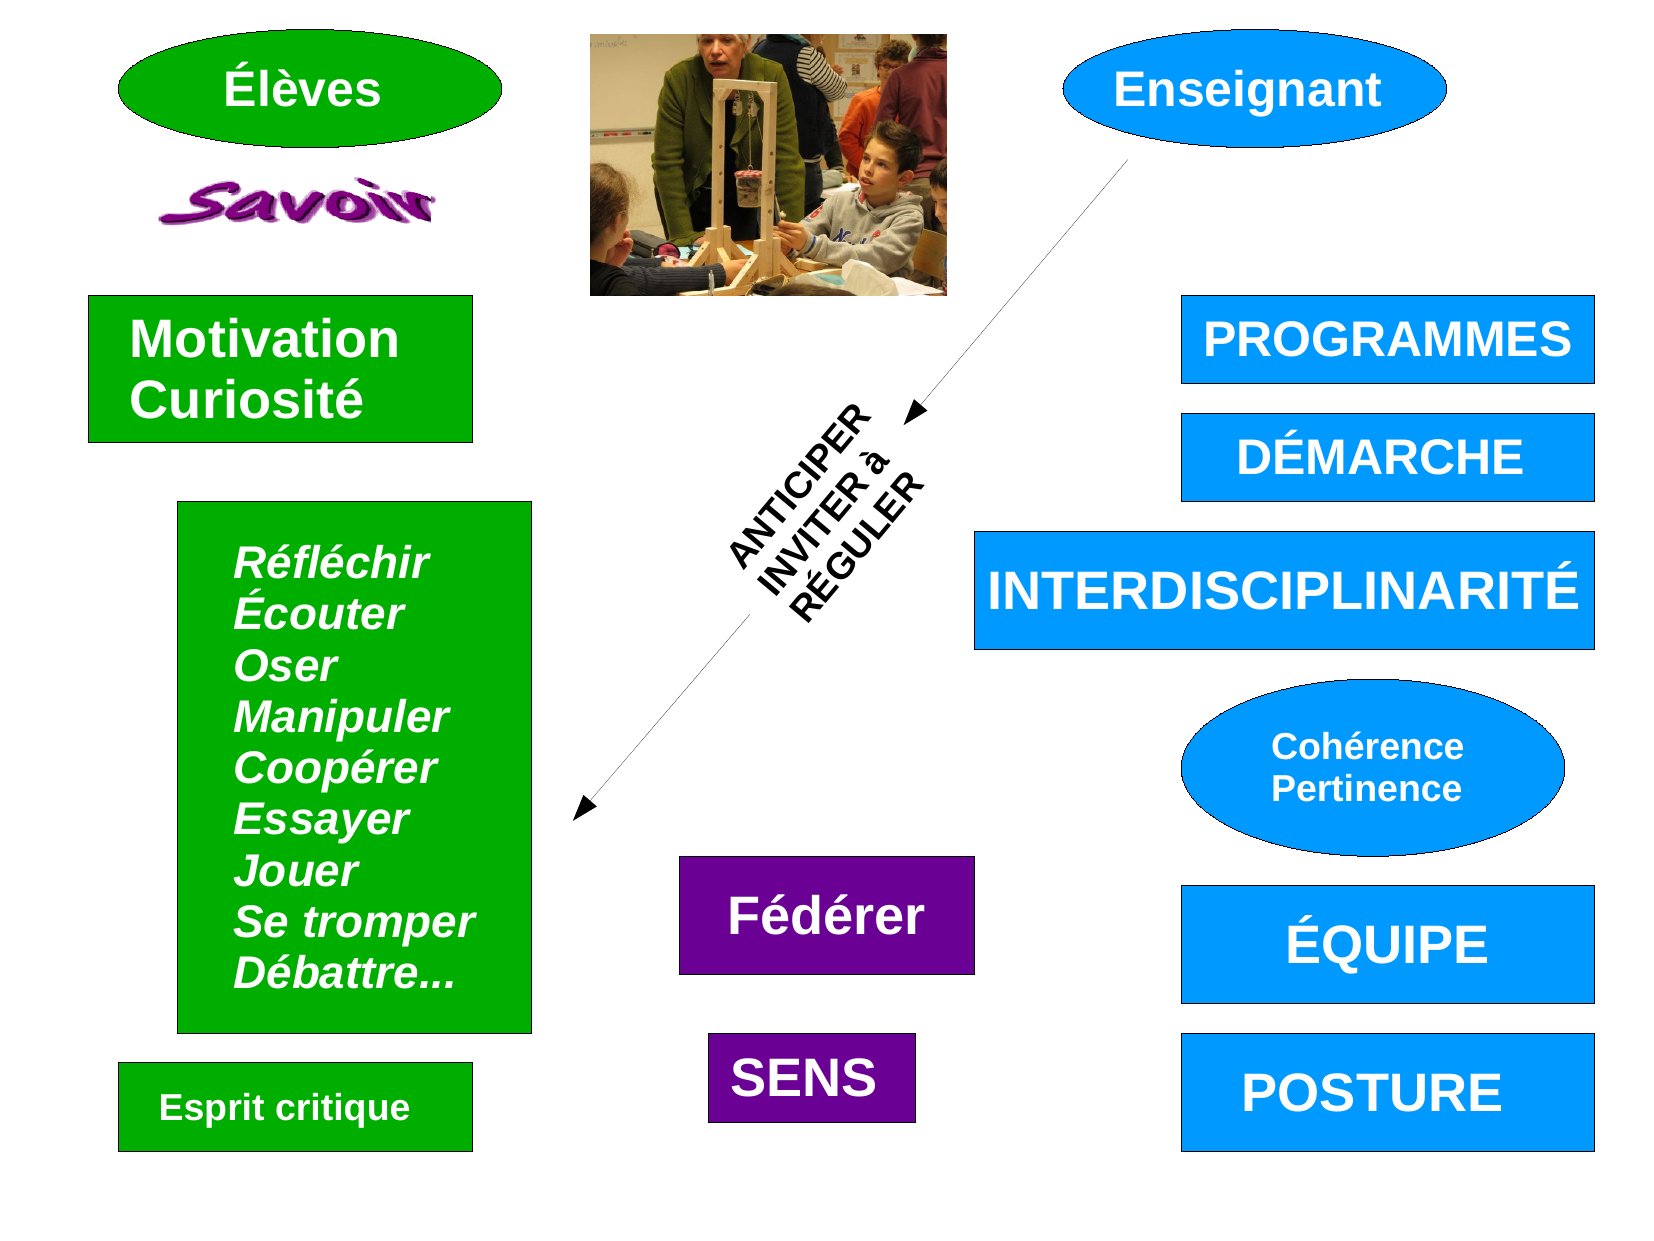

Élèves
Enseignant
Motivation
Curiosité
PROGRAMMES
DÉMARCHE
ANTICIPER
INVITER à
RÉGULER
Réfléchir
Écouter
Oser
Manipuler
Coopérer
Essayer
Jouer
Se tromper
Débattre...
INTERDISCIPLINARITÉ
Cohérence
Pertinence
Fédérer
ÉQUIPE
SENS
POSTURE
Esprit critique